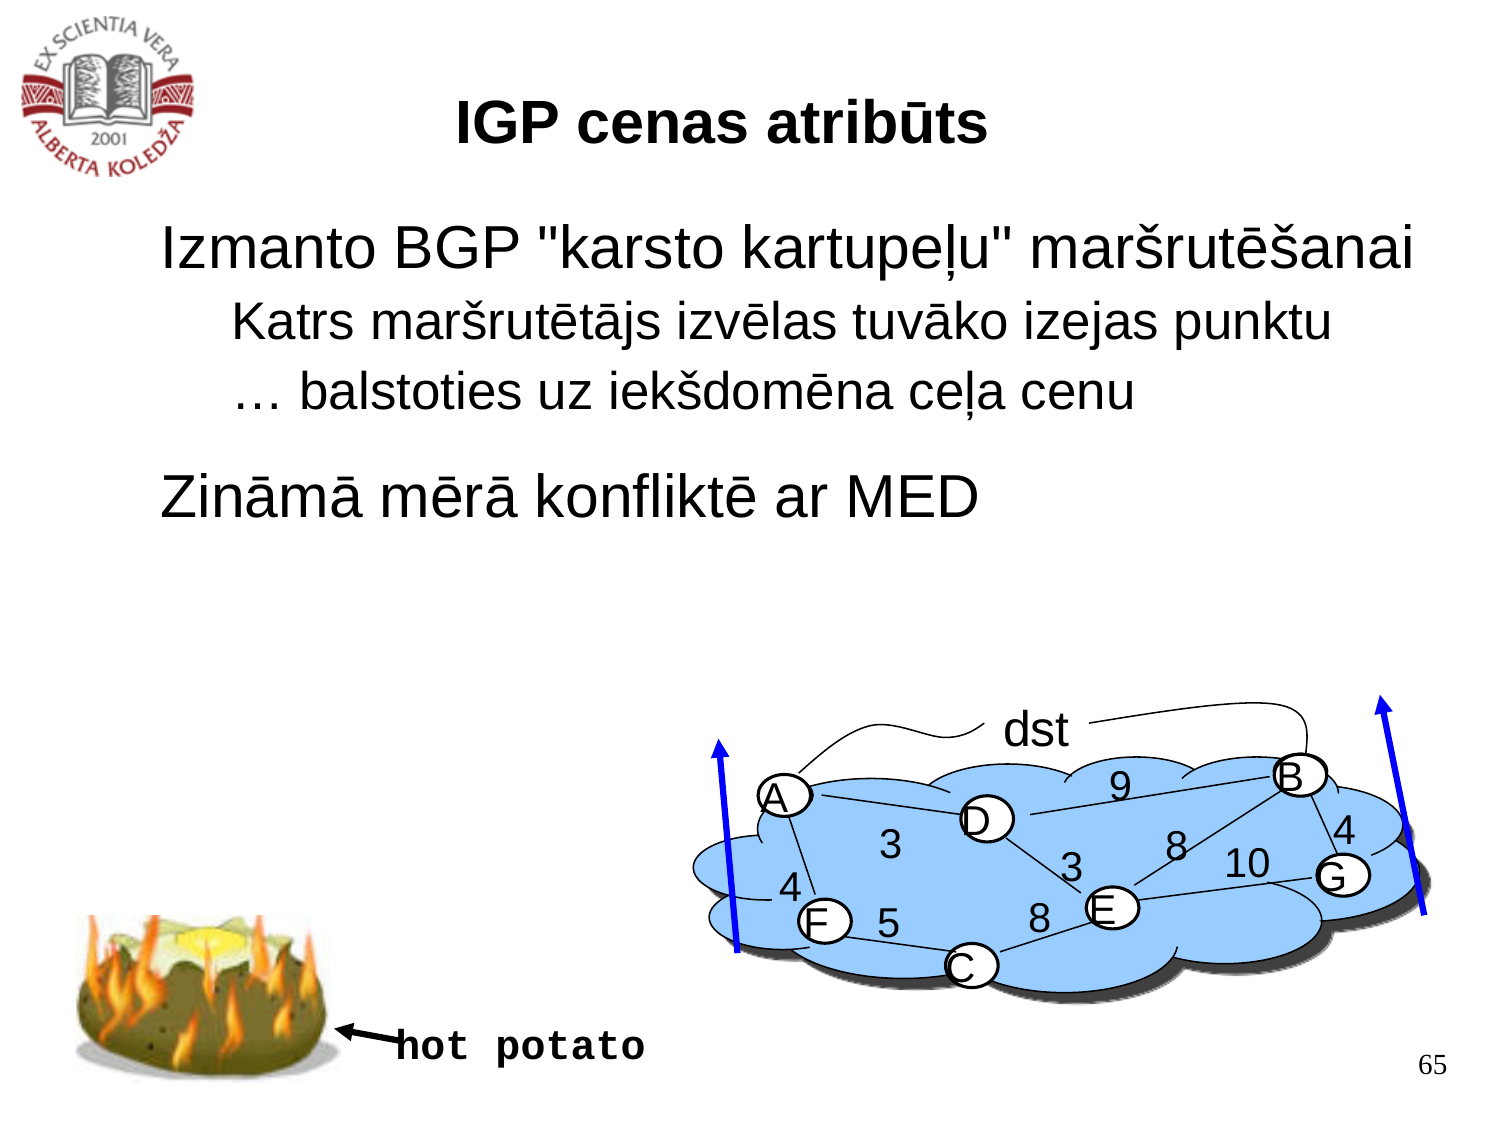

# IGP cenas atribūts
Izmanto BGP "karsto kartupeļu" maršrutēšanai
Katrs maršrutētājs izvēlas tuvāko izejas punktu
… balstoties uz iekšdomēna ceļa cenu
Zināmā mērā konfliktē ar MED
dst
9
B
B
A
A
4
D
3
8
10
3
4
G
8
E
5
F
C
hot potato